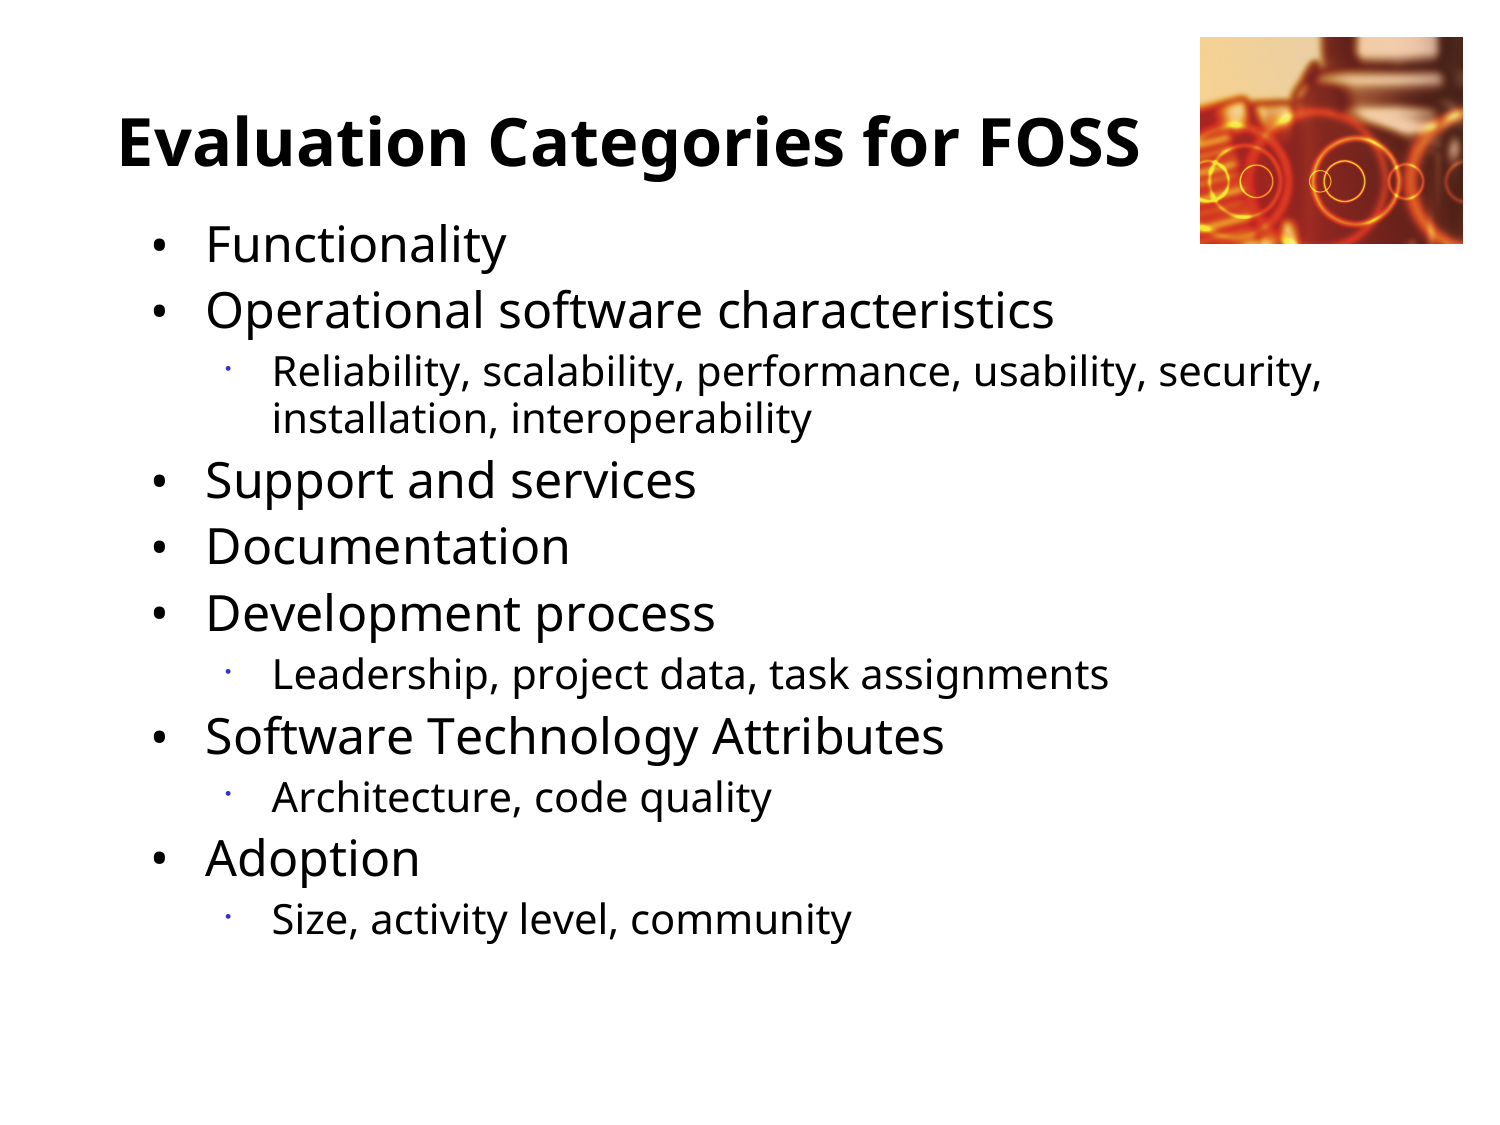

Evaluation Categories for FOSS
# Functionality
Operational software characteristics
Reliability, scalability, performance, usability, security,
installation, interoperability
Support and services
Documentation
Development process
Leadership, project data, task assignments
Software Technology Attributes
Architecture, code quality
Adoption
Size, activity level, community